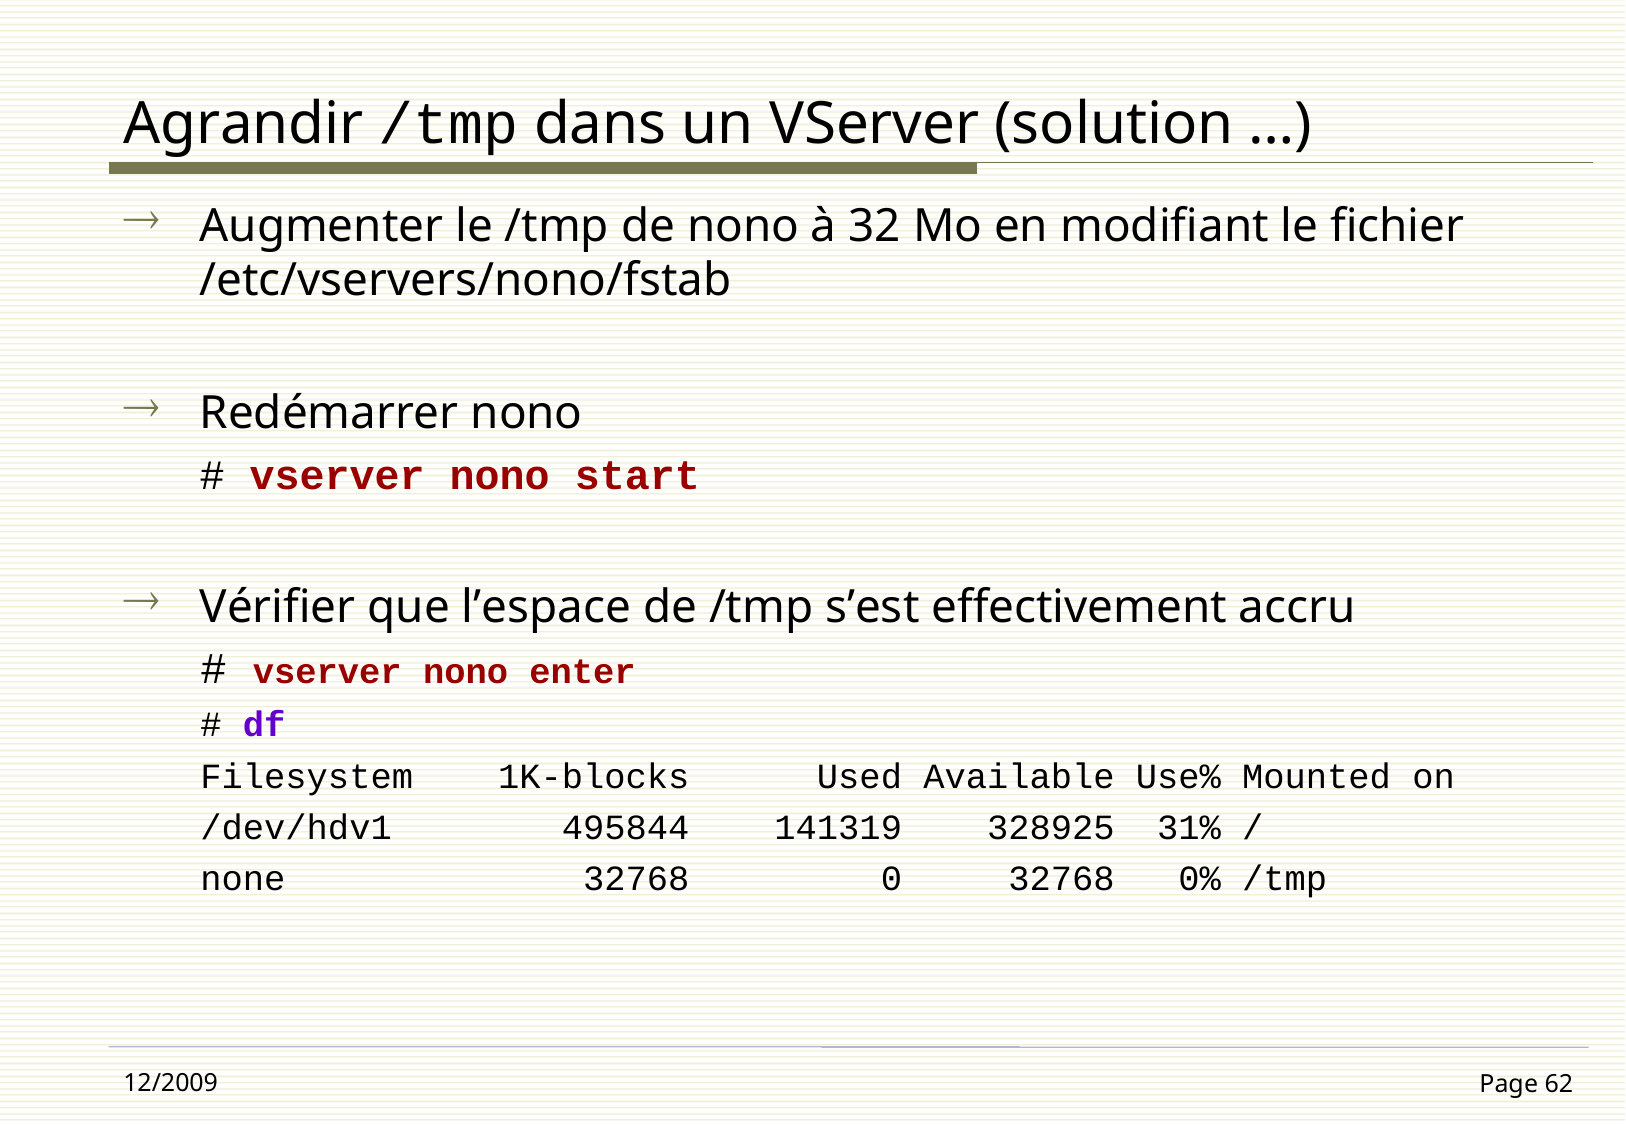

# Agrandir /tmp dans un VServer (solution …)‏
Augmenter le /tmp de nono à 32 Mo en modifiant le fichier /etc/vservers/nono/fstab
Redémarrer nono
	# vserver nono start
Vérifier que l’espace de /tmp s’est effectivement accru
# vserver nono enter
# df
Filesystem 1K-blocks Used Available Use% Mounted on
/dev/hdv1 495844 141319 328925 31% /
none 32768 0 32768 0% /tmp
62